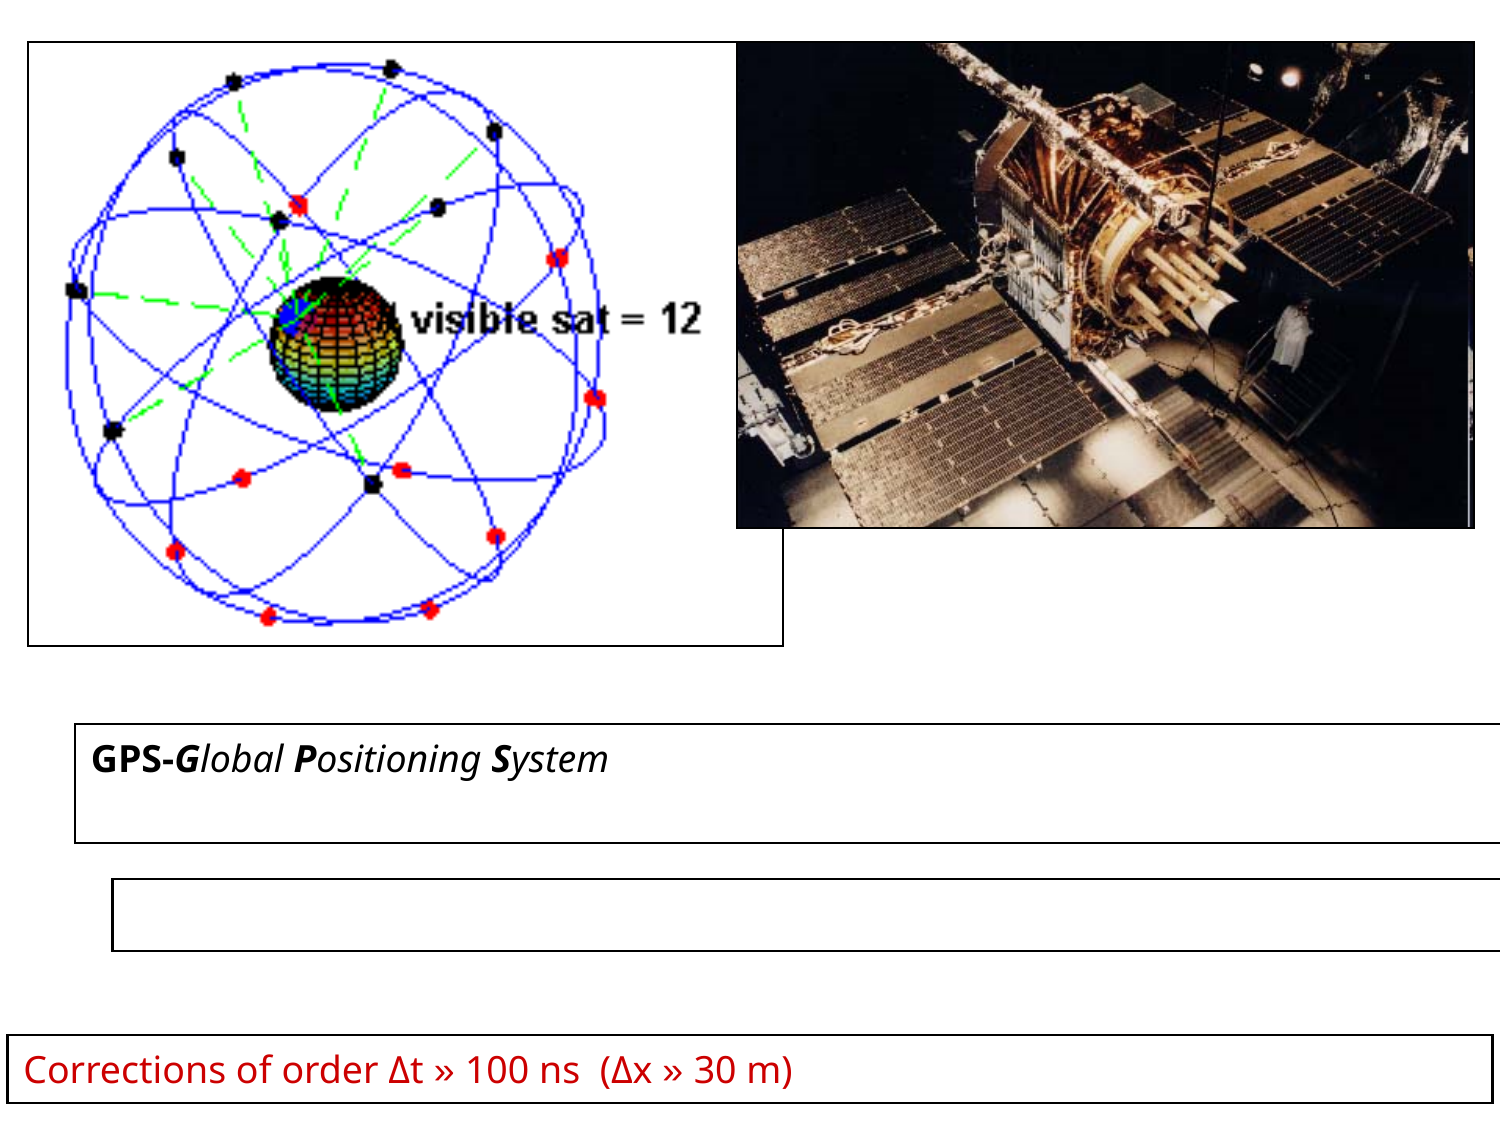

GPS-Global Positioning System
Corrections of order Δt » 100 ns (Δx » 30 m)